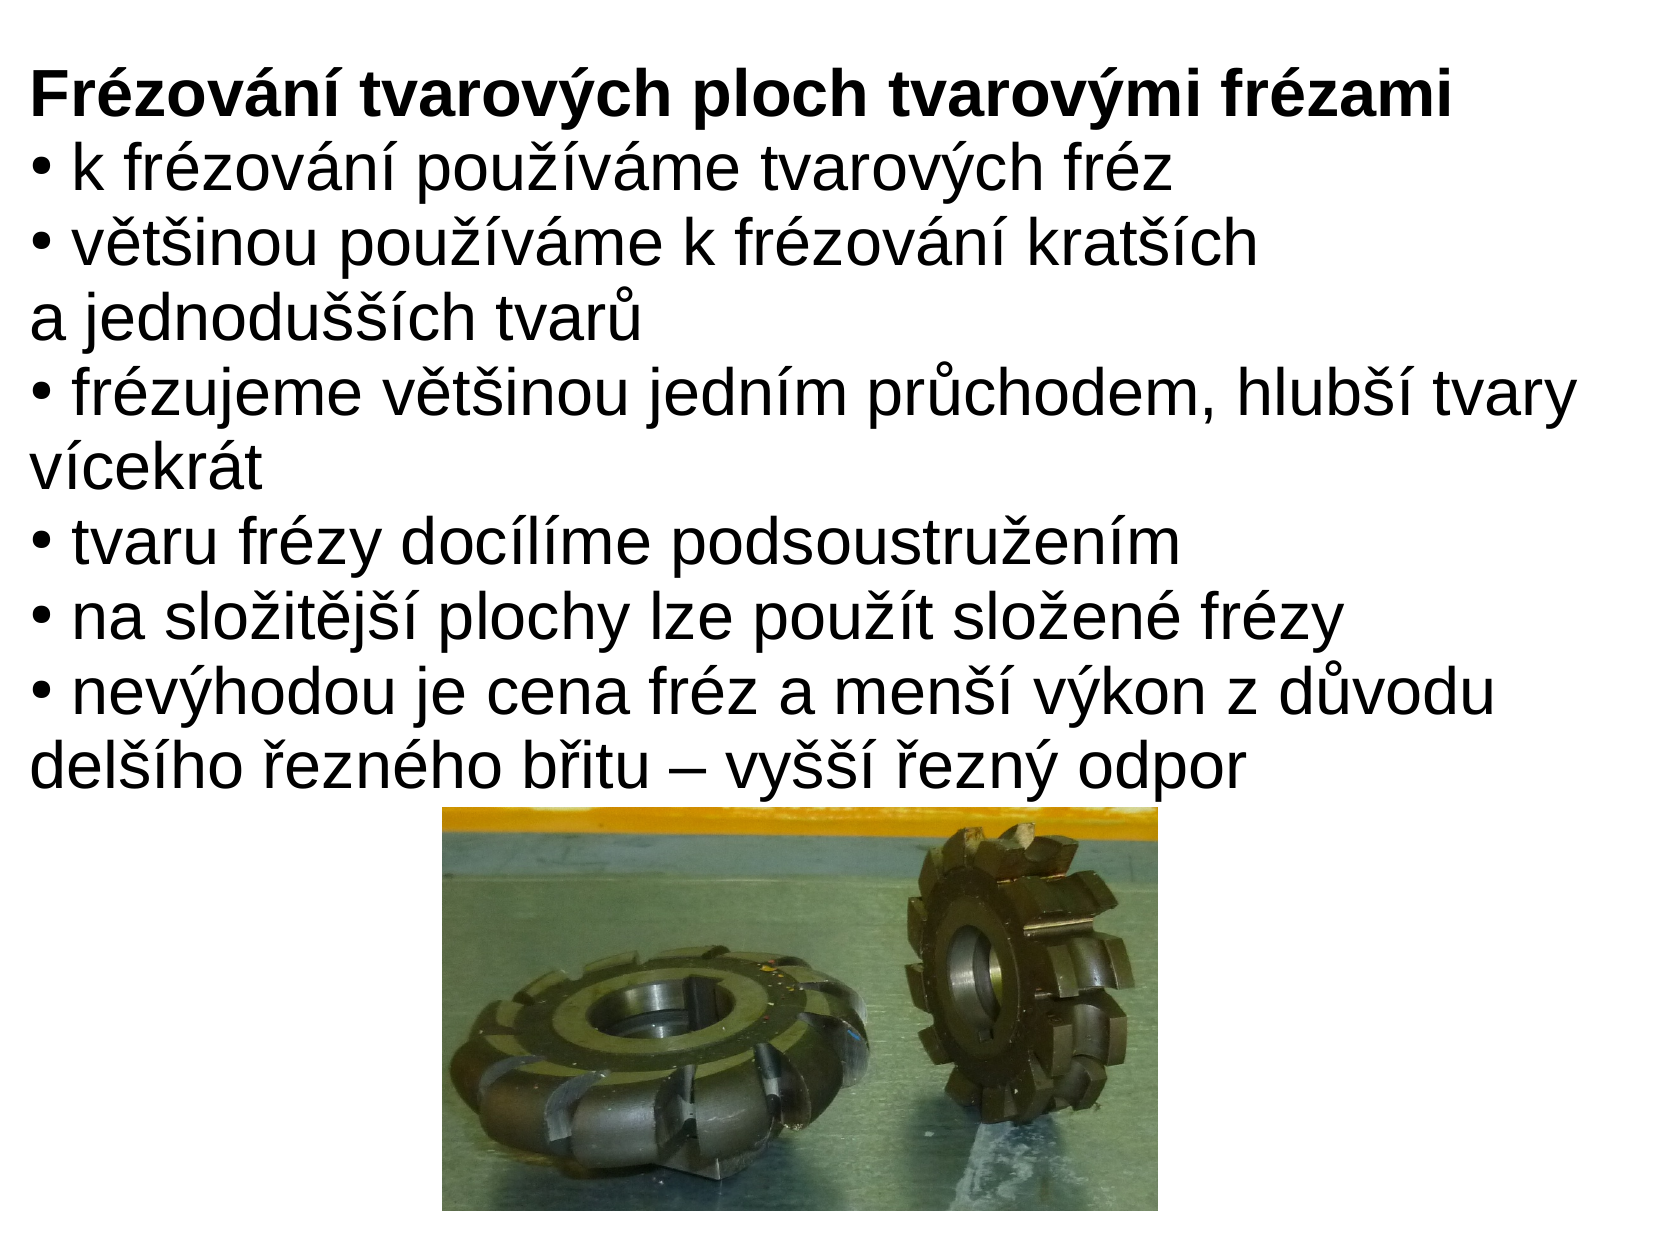

# Frézování tvarových ploch tvarovými frézami
 k frézování používáme tvarových fréz
 většinou používáme k frézování kratších
a jednodušších tvarů
 frézujeme většinou jedním průchodem, hlubší tvary vícekrát
 tvaru frézy docílíme podsoustružením
 na složitější plochy lze použít složené frézy
 nevýhodou je cena fréz a menší výkon z důvodu delšího řezného břitu – vyšší řezný odpor